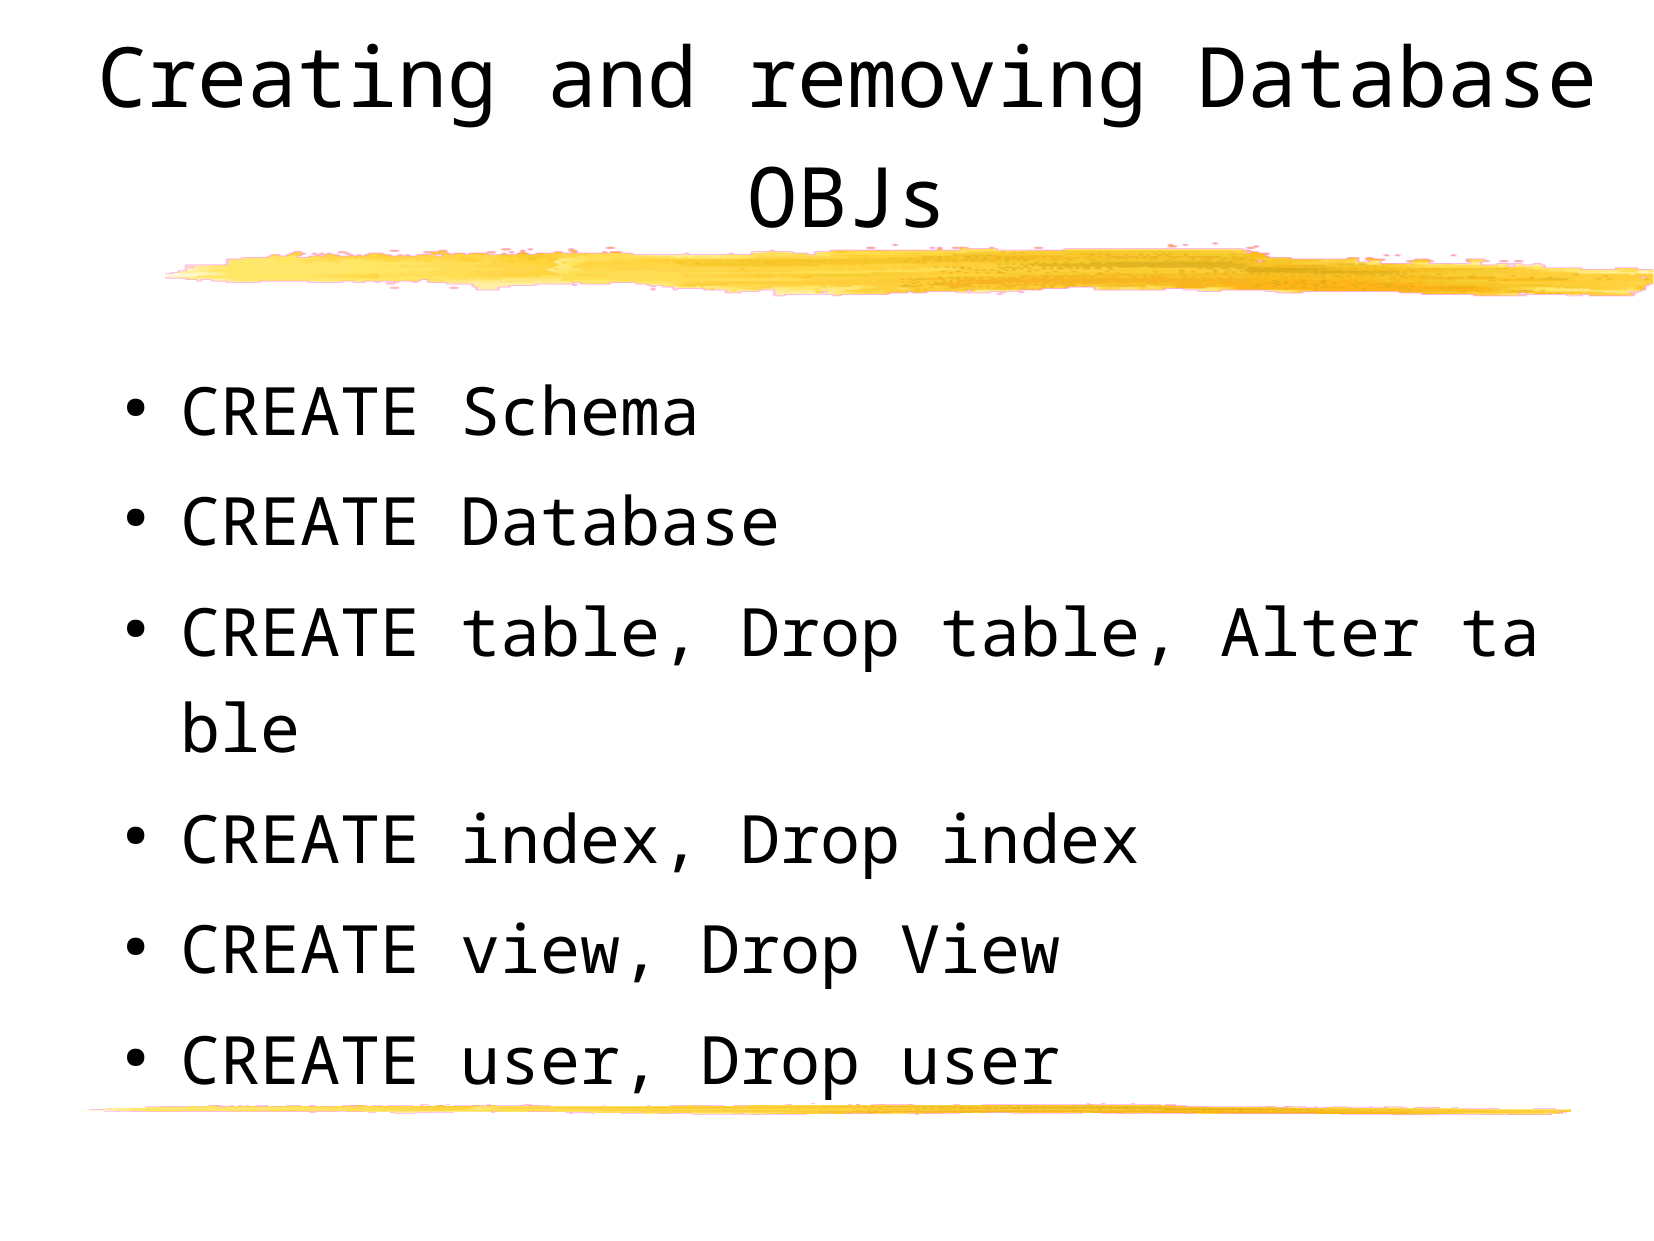

# Creating and removing Database OBJs
CREATE Schema
CREATE Database
CREATE table, Drop table, Alter table
CREATE index, Drop index
CREATE view, Drop View
CREATE user, Drop user